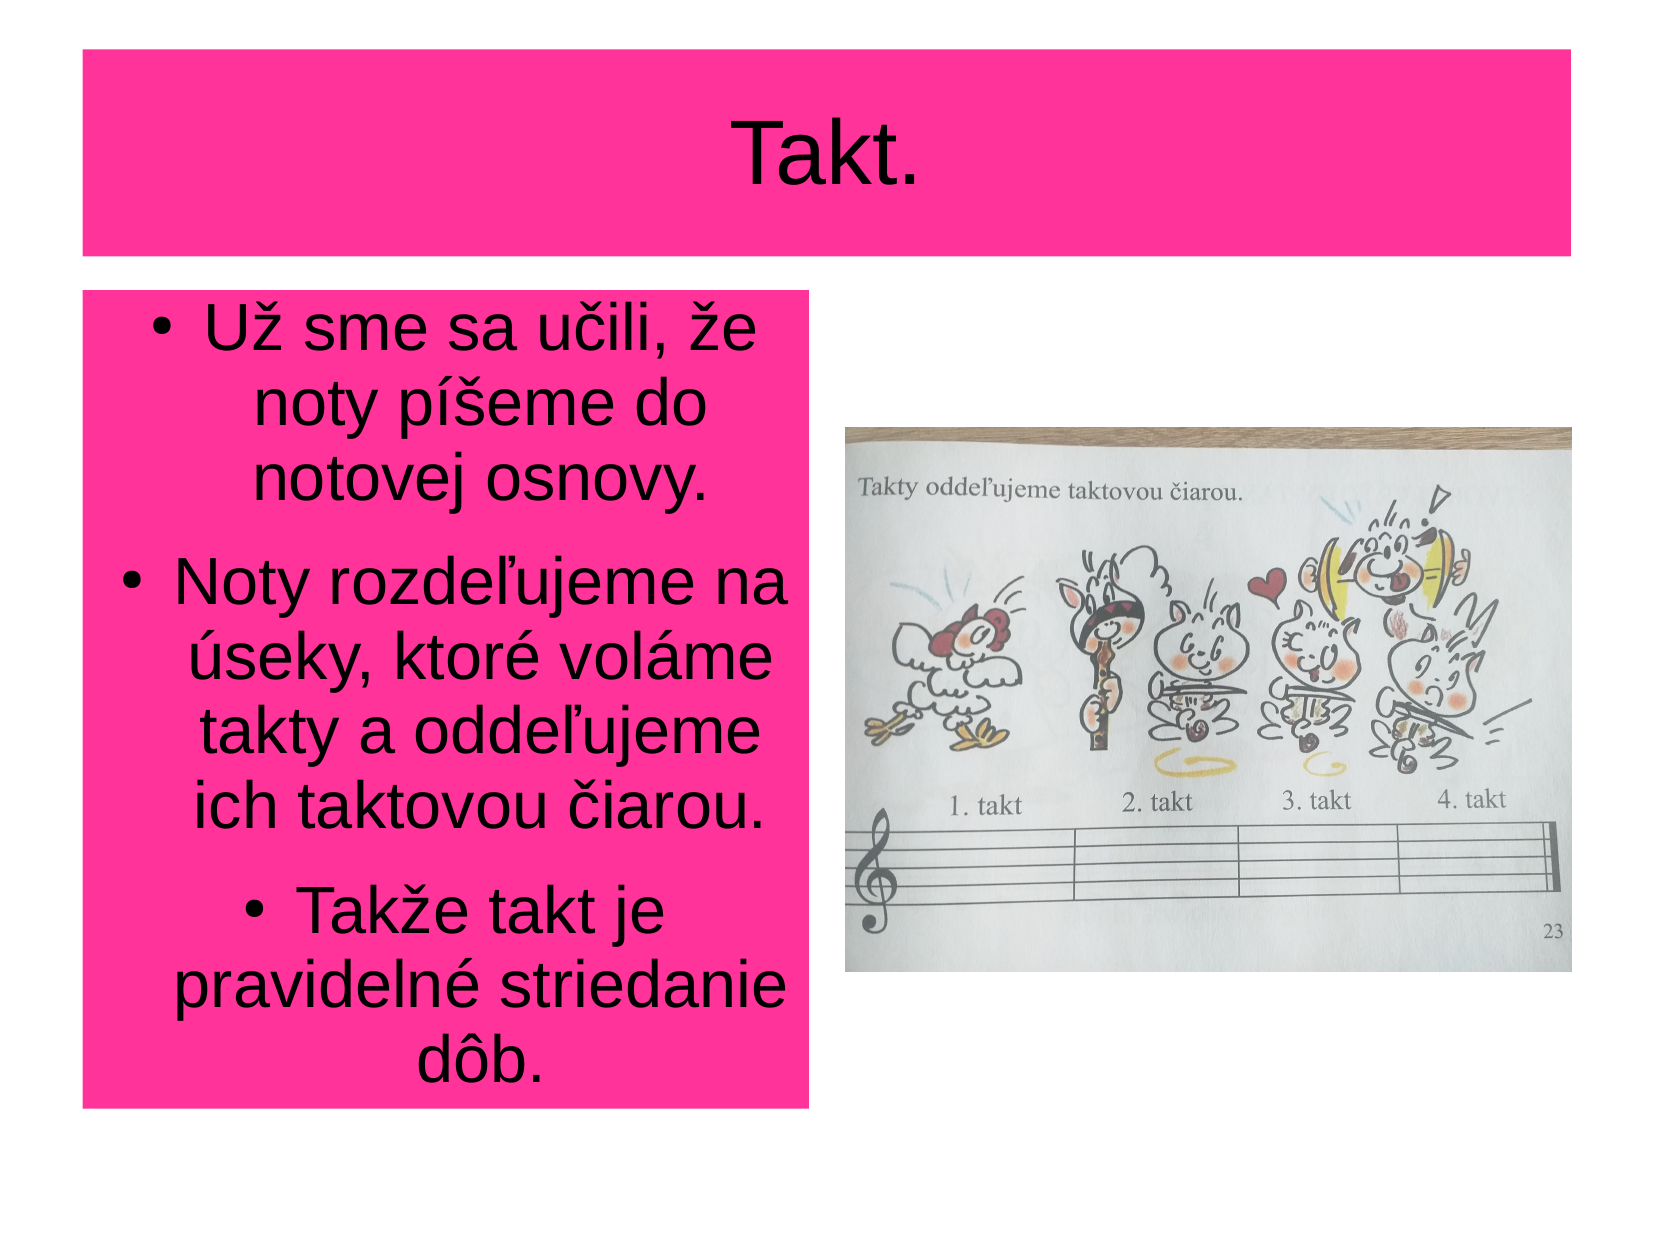

# Takt.
Už sme sa učili, že noty píšeme do notovej osnovy.
Noty rozdeľujeme na úseky, ktoré voláme takty a oddeľujeme ich taktovou čiarou.
Takže takt je pravidelné striedanie dôb.